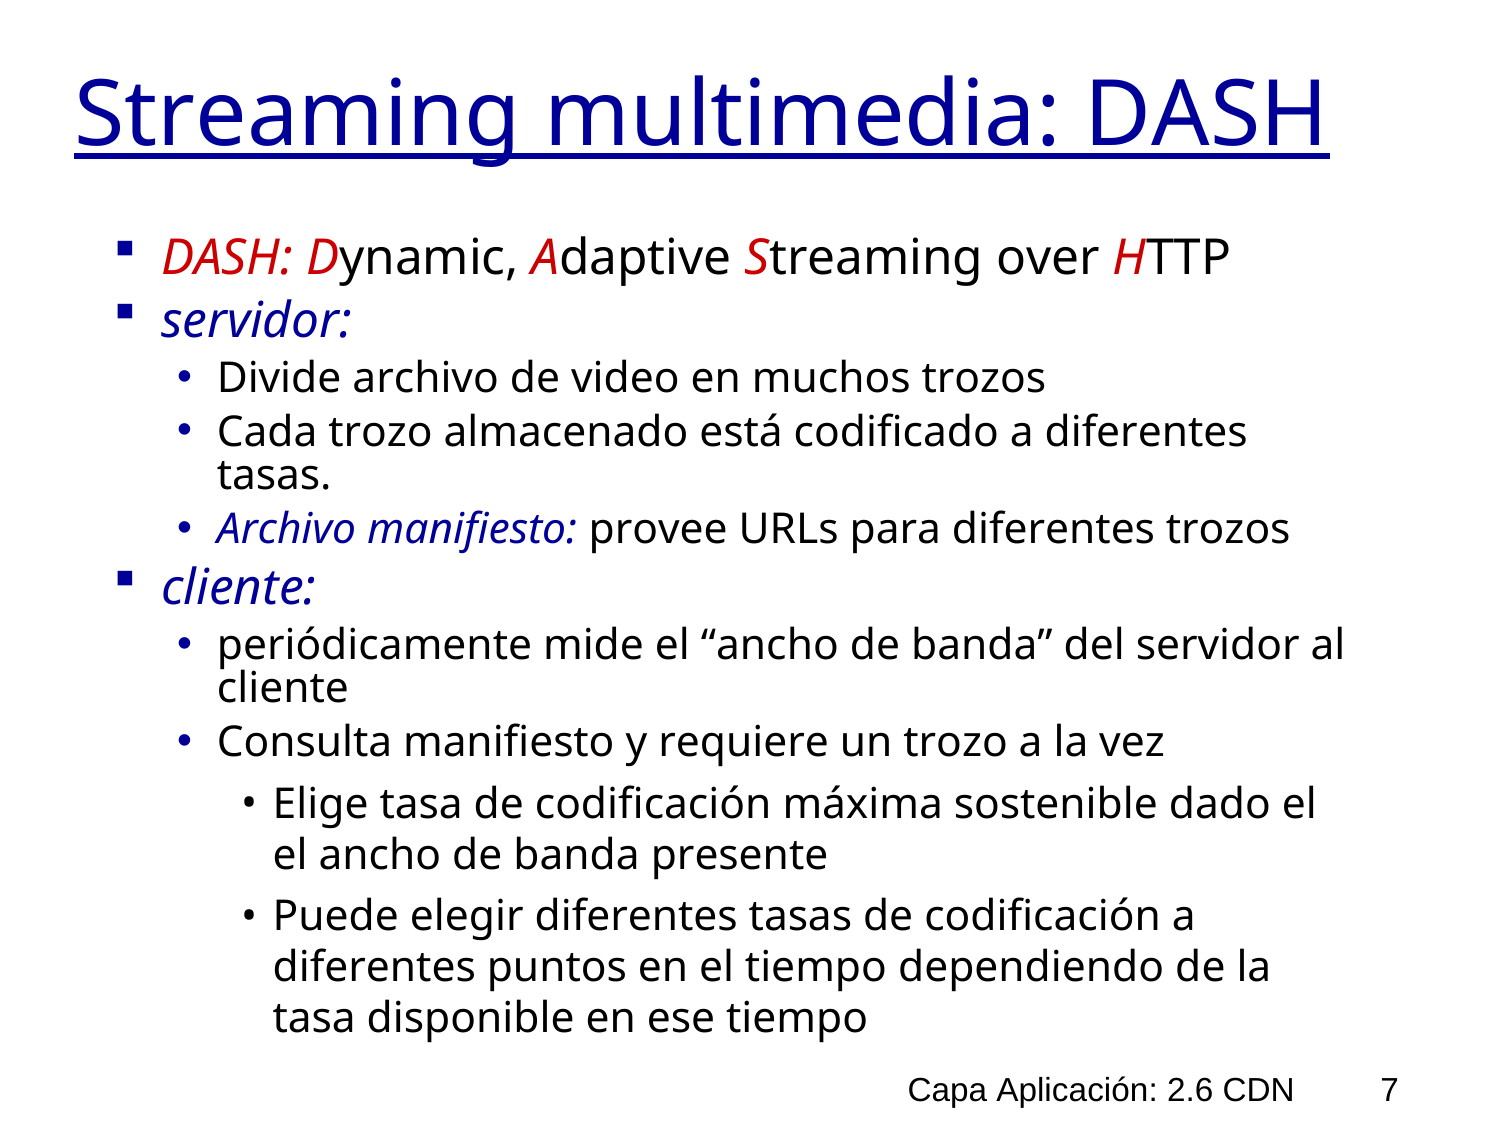

# Streaming multimedia: DASH
DASH: Dynamic, Adaptive Streaming over HTTP
servidor:
Divide archivo de video en muchos trozos
Cada trozo almacenado está codificado a diferentes tasas.
Archivo manifiesto: provee URLs para diferentes trozos
cliente:
periódicamente mide el “ancho de banda” del servidor al cliente
Consulta manifiesto y requiere un trozo a la vez
Elige tasa de codificación máxima sostenible dado el el ancho de banda presente
Puede elegir diferentes tasas de codificación a diferentes puntos en el tiempo dependiendo de la tasa disponible en ese tiempo
7